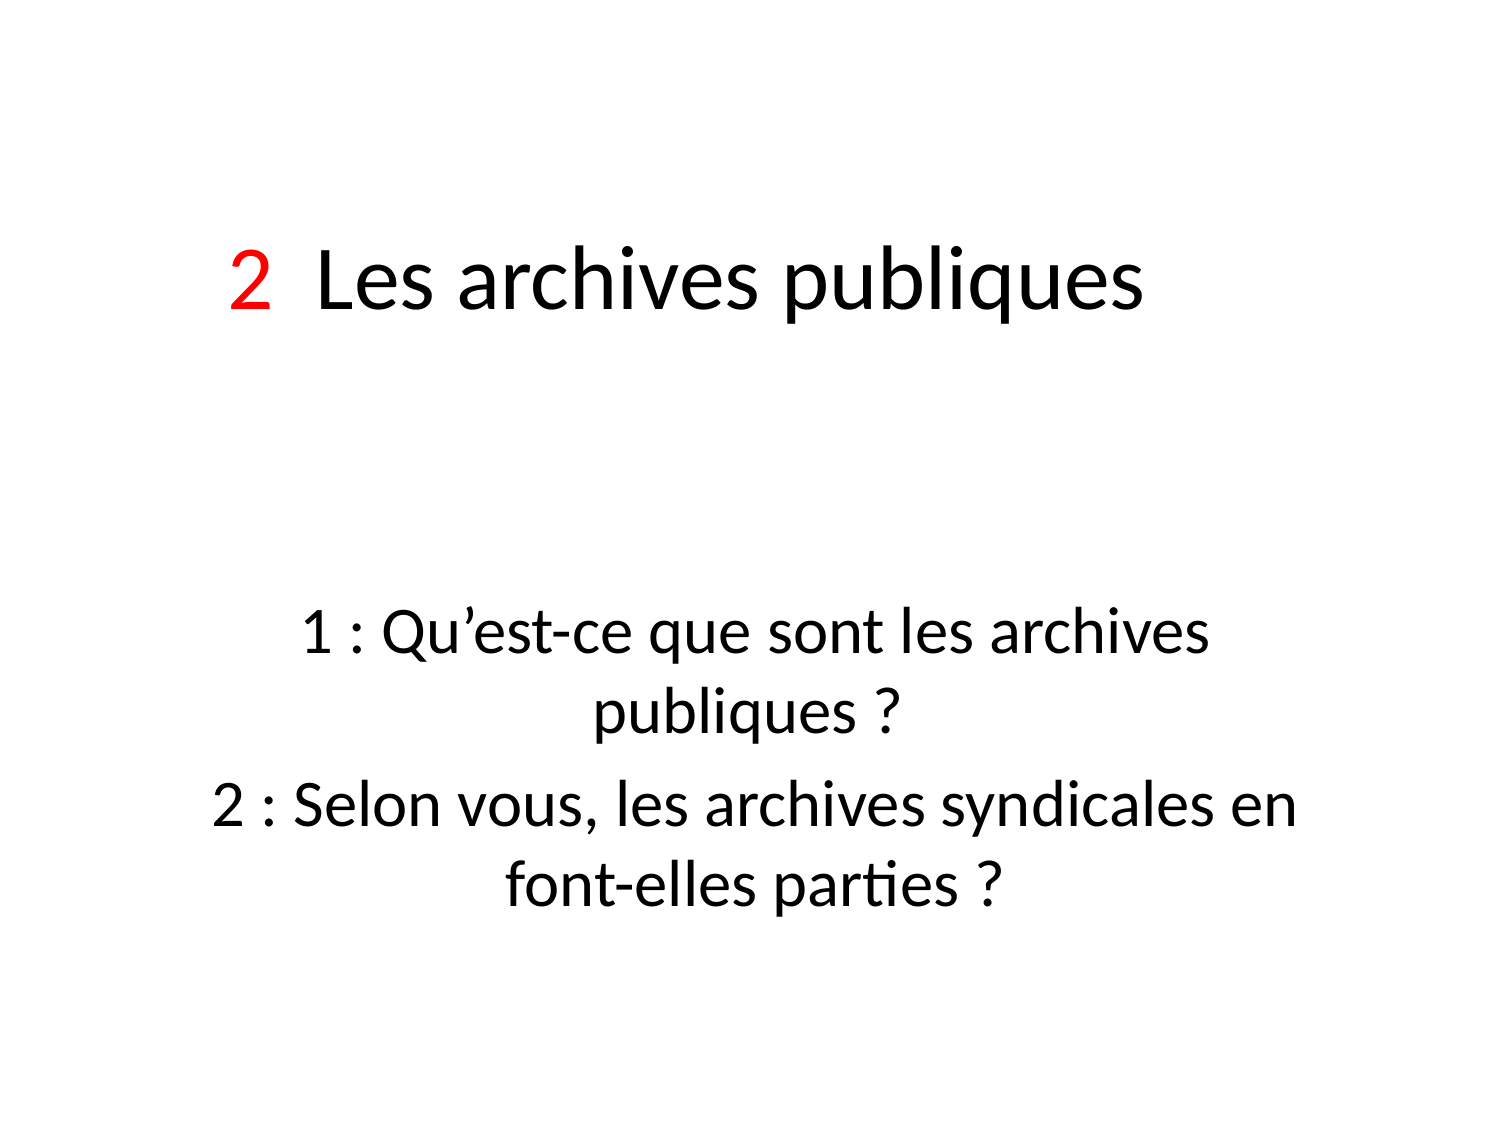

# 2 Les archives publiques
1 : Qu’est-ce que sont les archives publiques ?
2 : Selon vous, les archives syndicales en font-elles parties ?